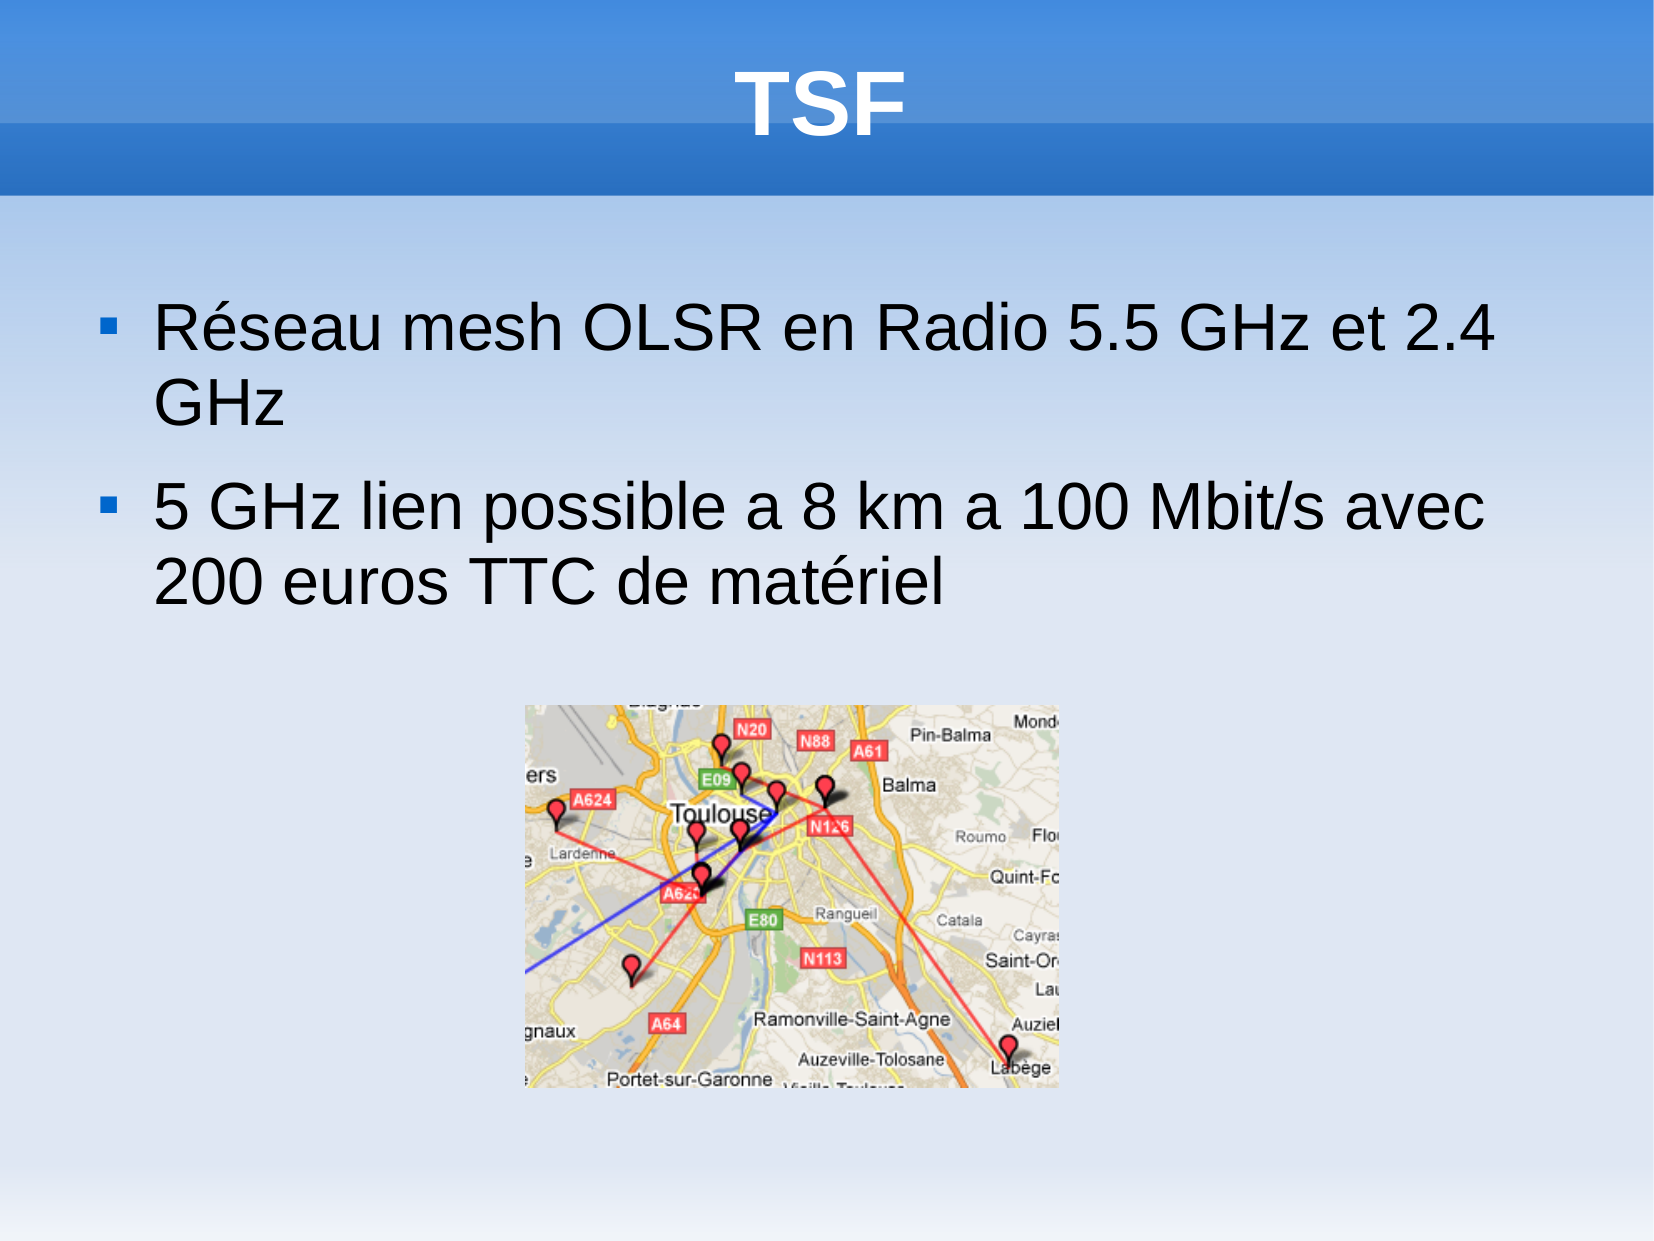

# TSF
Réseau mesh OLSR en Radio 5.5 GHz et 2.4 GHz
5 GHz lien possible a 8 km a 100 Mbit/s avec 200 euros TTC de matériel